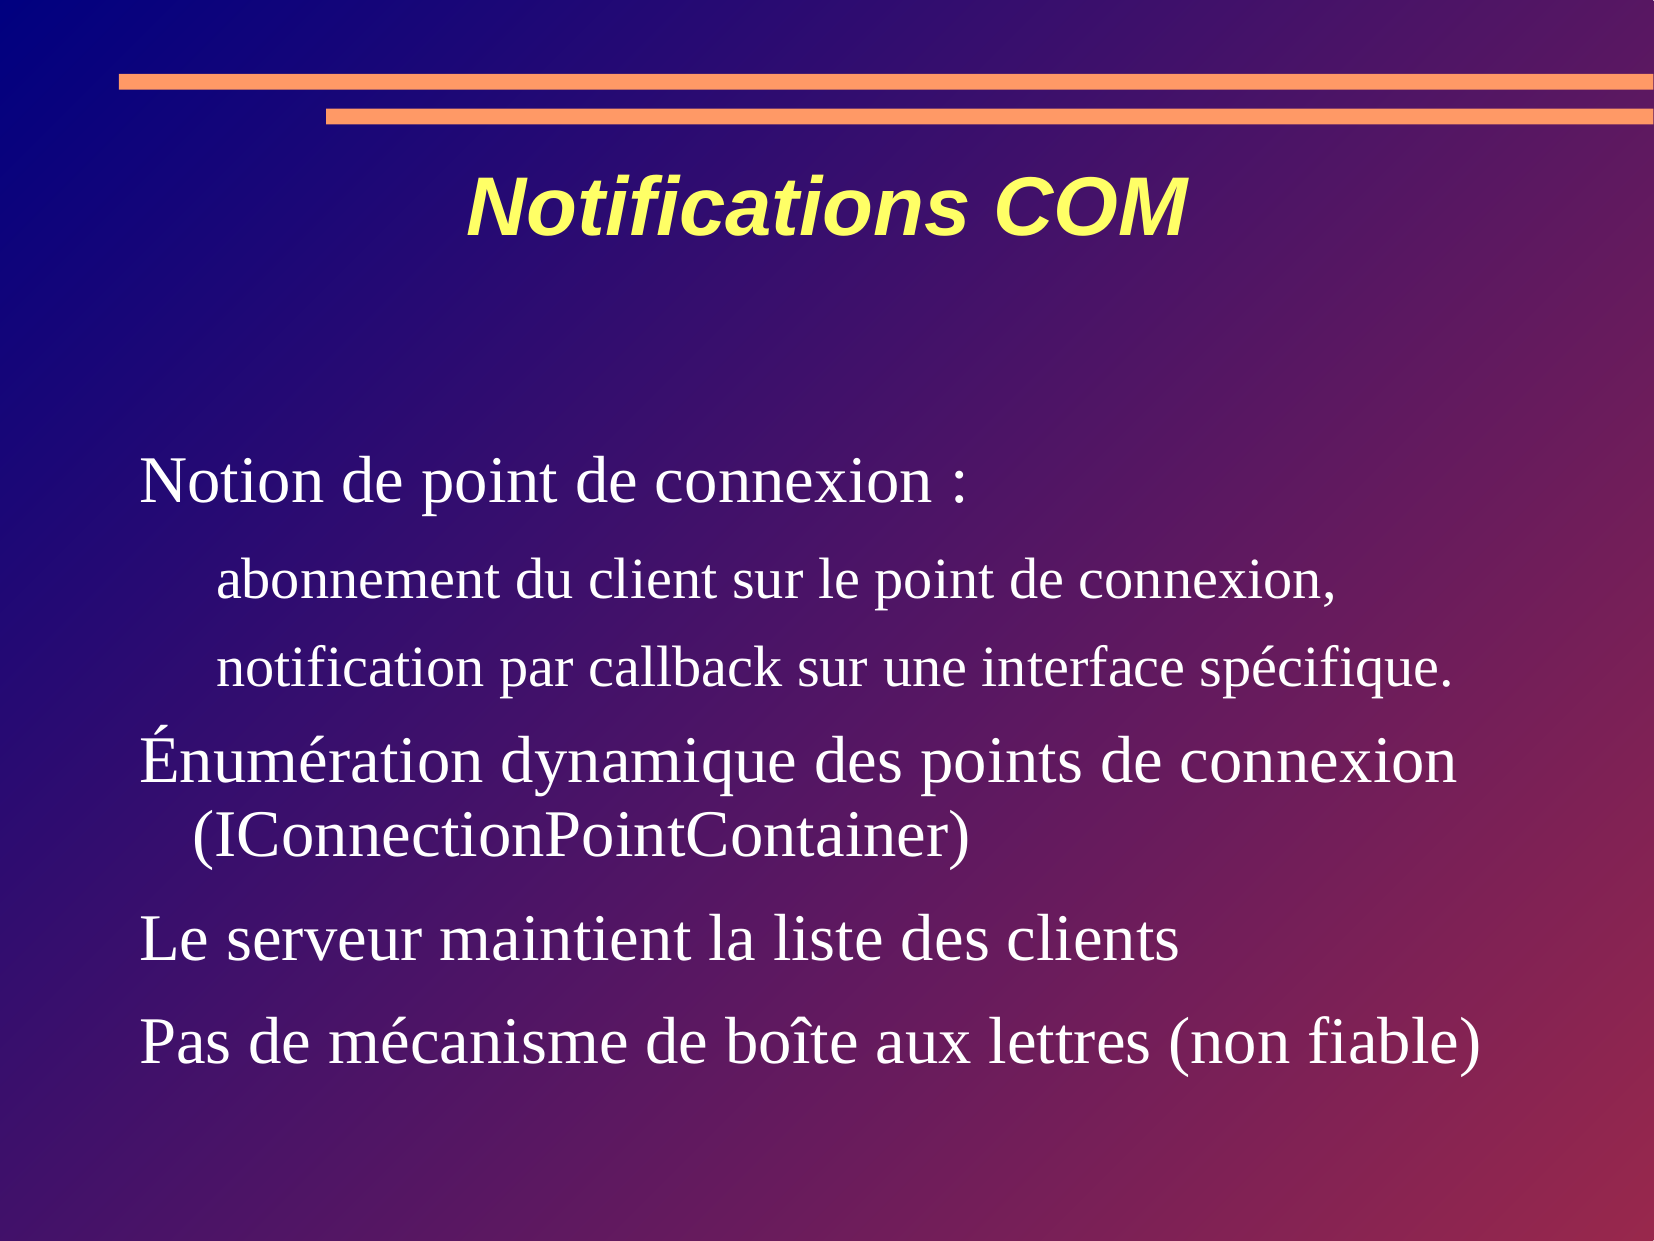

# Notifications COM
Notion de point de connexion :
abonnement du client sur le point de connexion,
notification par callback sur une interface spécifique.
Énumération dynamique des points de connexion (IConnectionPointContainer)
Le serveur maintient la liste des clients
Pas de mécanisme de boîte aux lettres (non fiable)